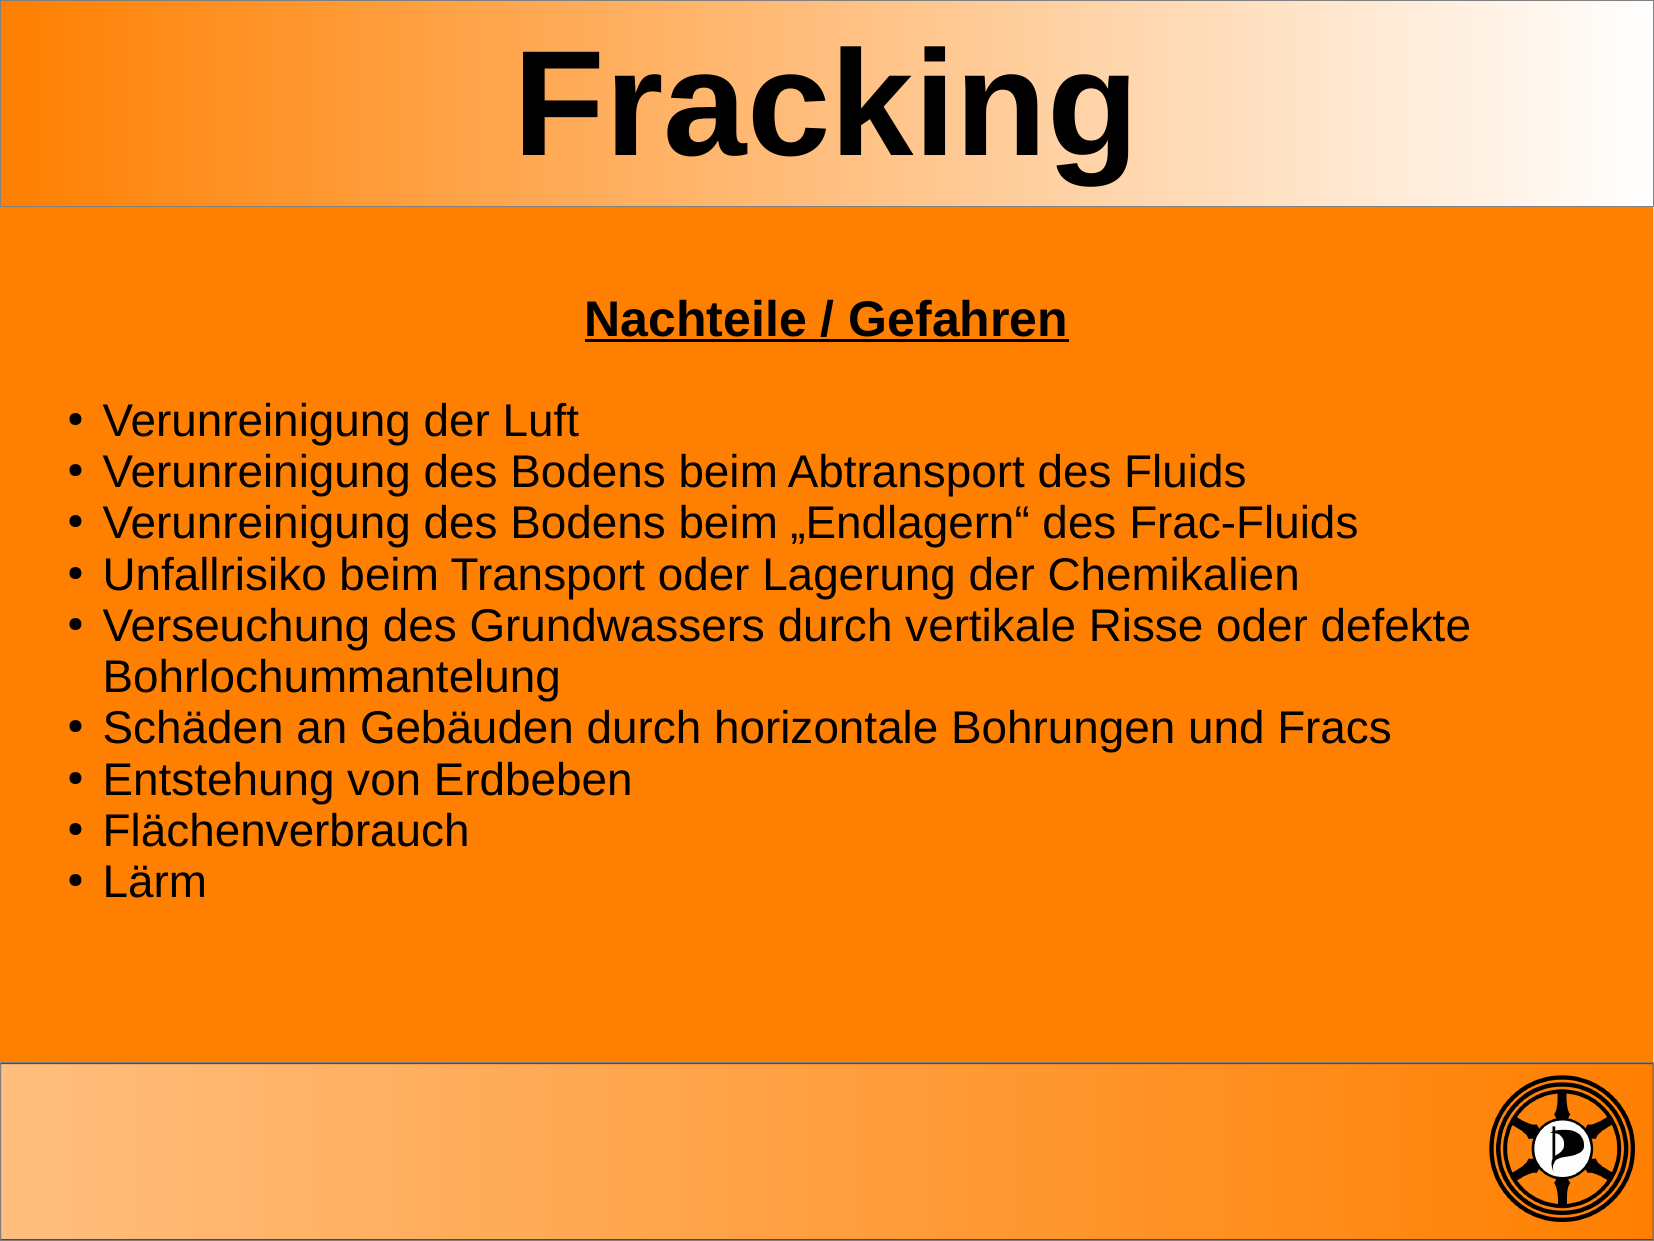

# Fracking
Nachteile / Gefahren
Verunreinigung der Luft
Verunreinigung des Bodens beim Abtransport des Fluids
Verunreinigung des Bodens beim „Endlagern“ des Frac-Fluids
Unfallrisiko beim Transport oder Lagerung der Chemikalien
Verseuchung des Grundwassers durch vertikale Risse oder defekte Bohrlochummantelung
Schäden an Gebäuden durch horizontale Bohrungen und Fracs
Entstehung von Erdbeben
Flächenverbrauch
Lärm